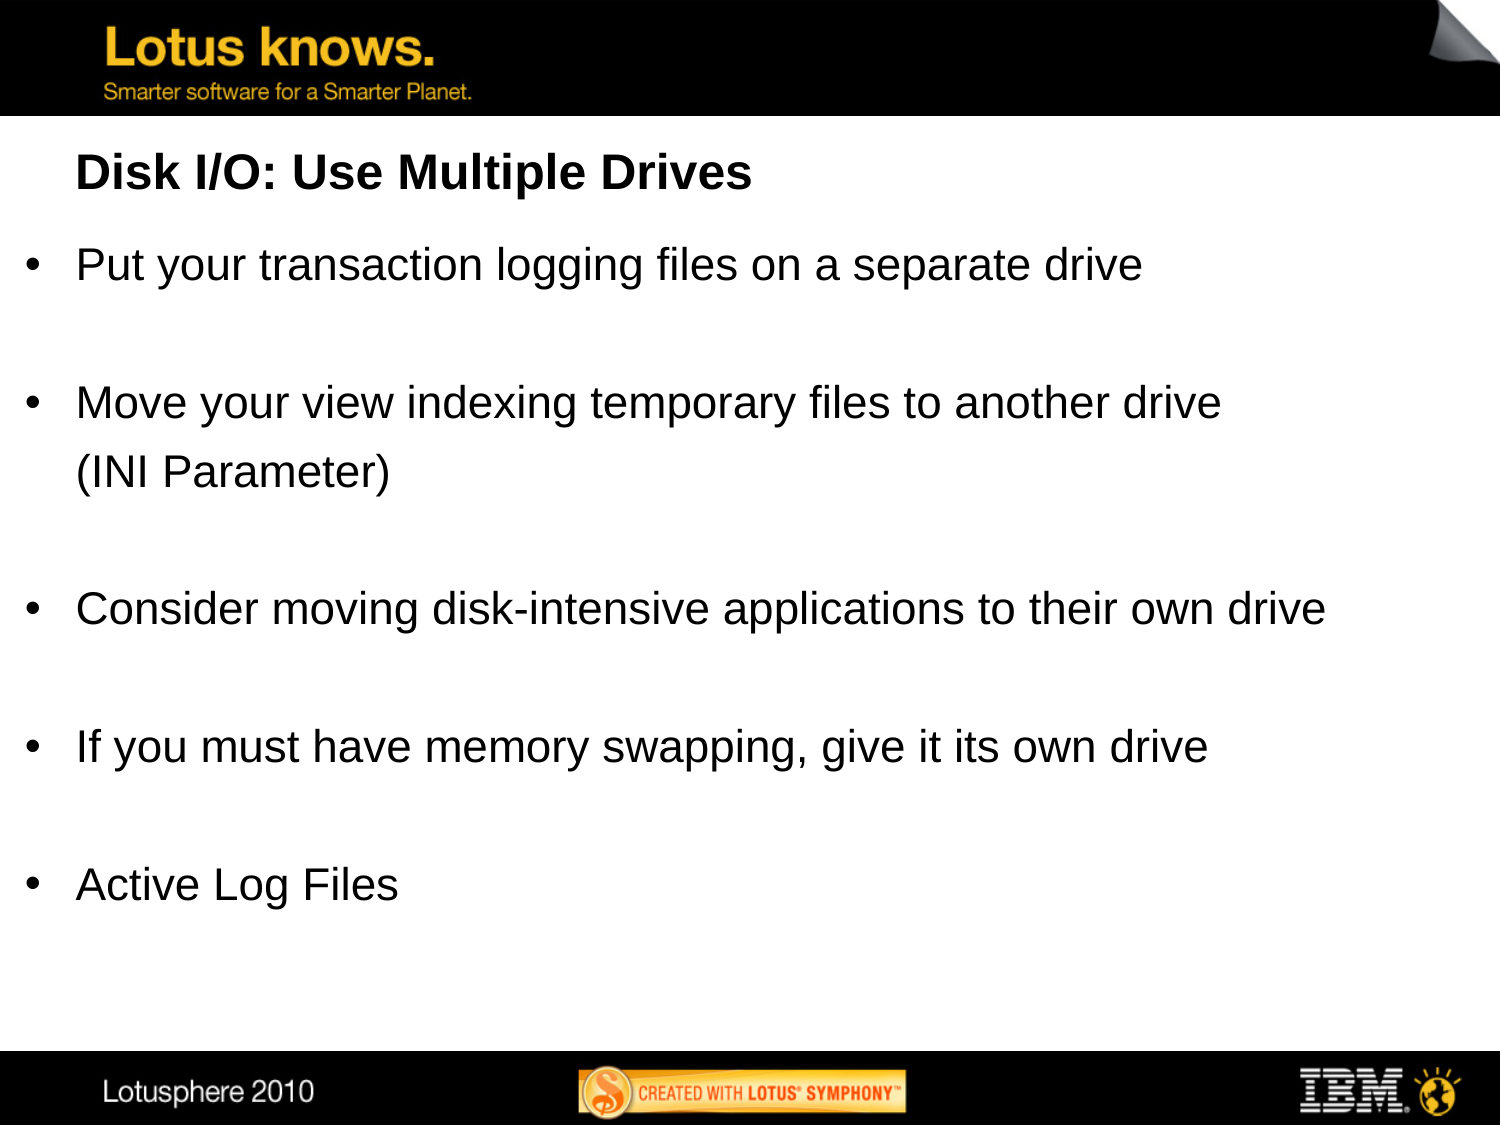

# Disk I/O: Use Multiple Drives
Put your transaction logging files on a separate drive
Move your view indexing temporary files to another drive
(INI Parameter)
Consider moving disk-intensive applications to their own drive
If you must have memory swapping, give it its own drive
Active Log Files